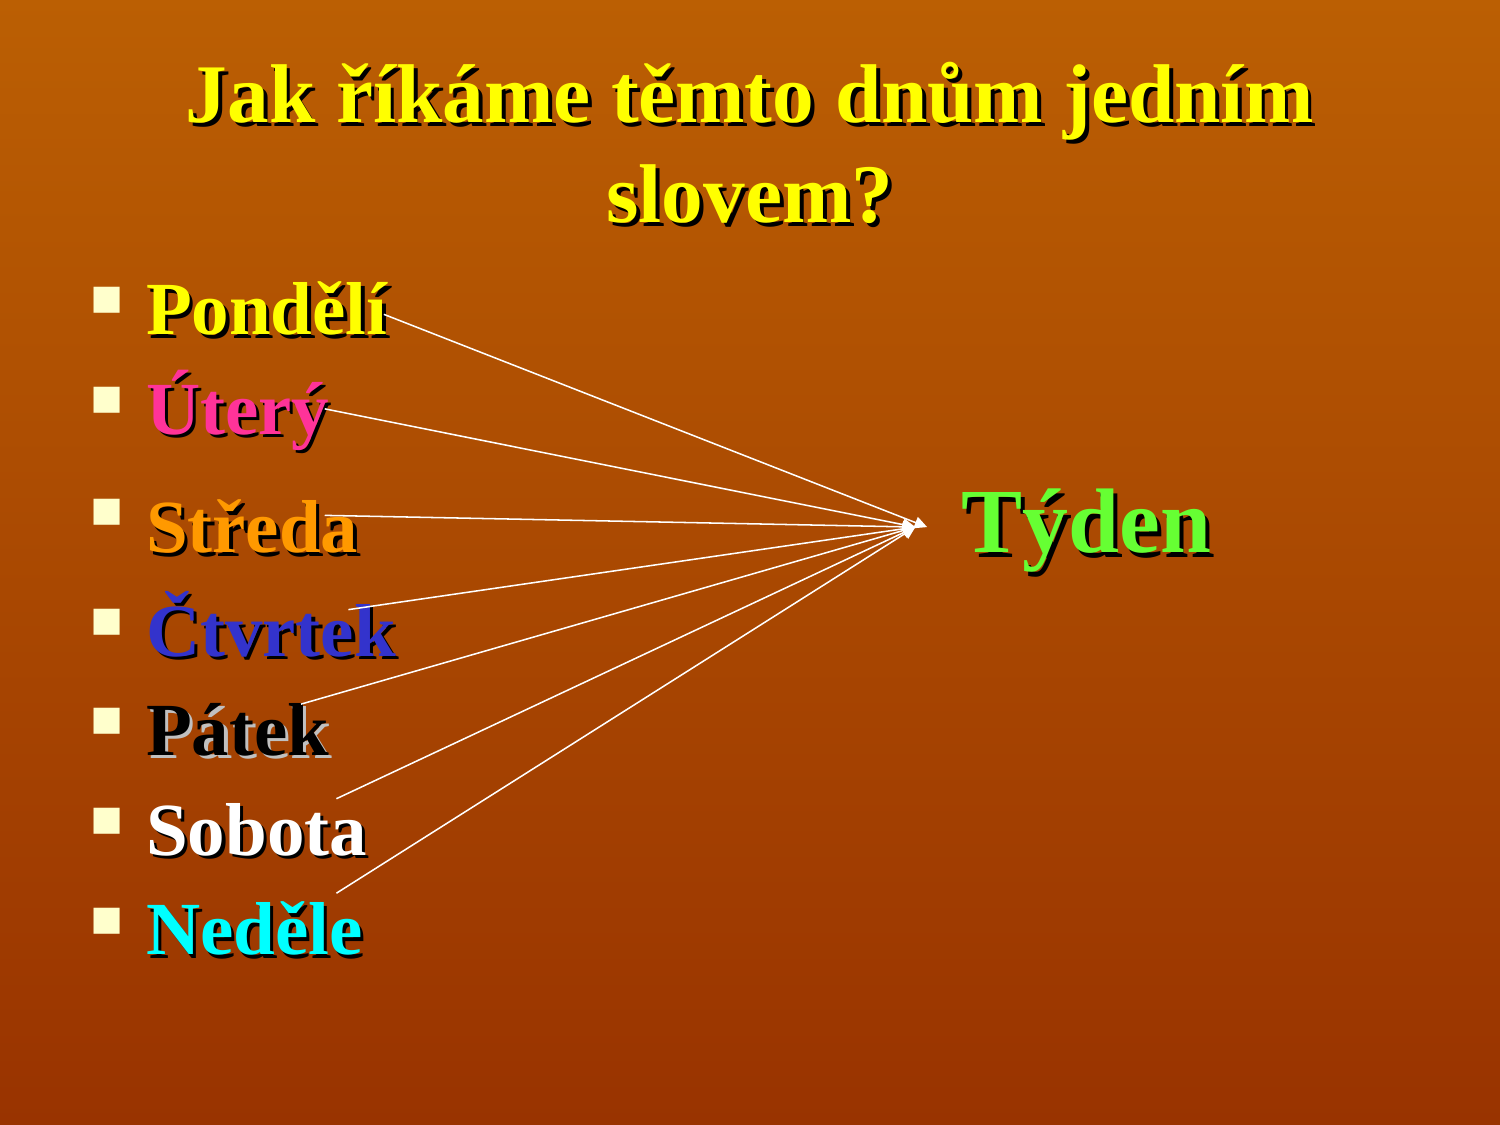

# Jak říkáme těmto dnům jedním slovem?
Pondělí
Úterý
Středa Týden
Čtvrtek
Pátek
Sobota
Neděle